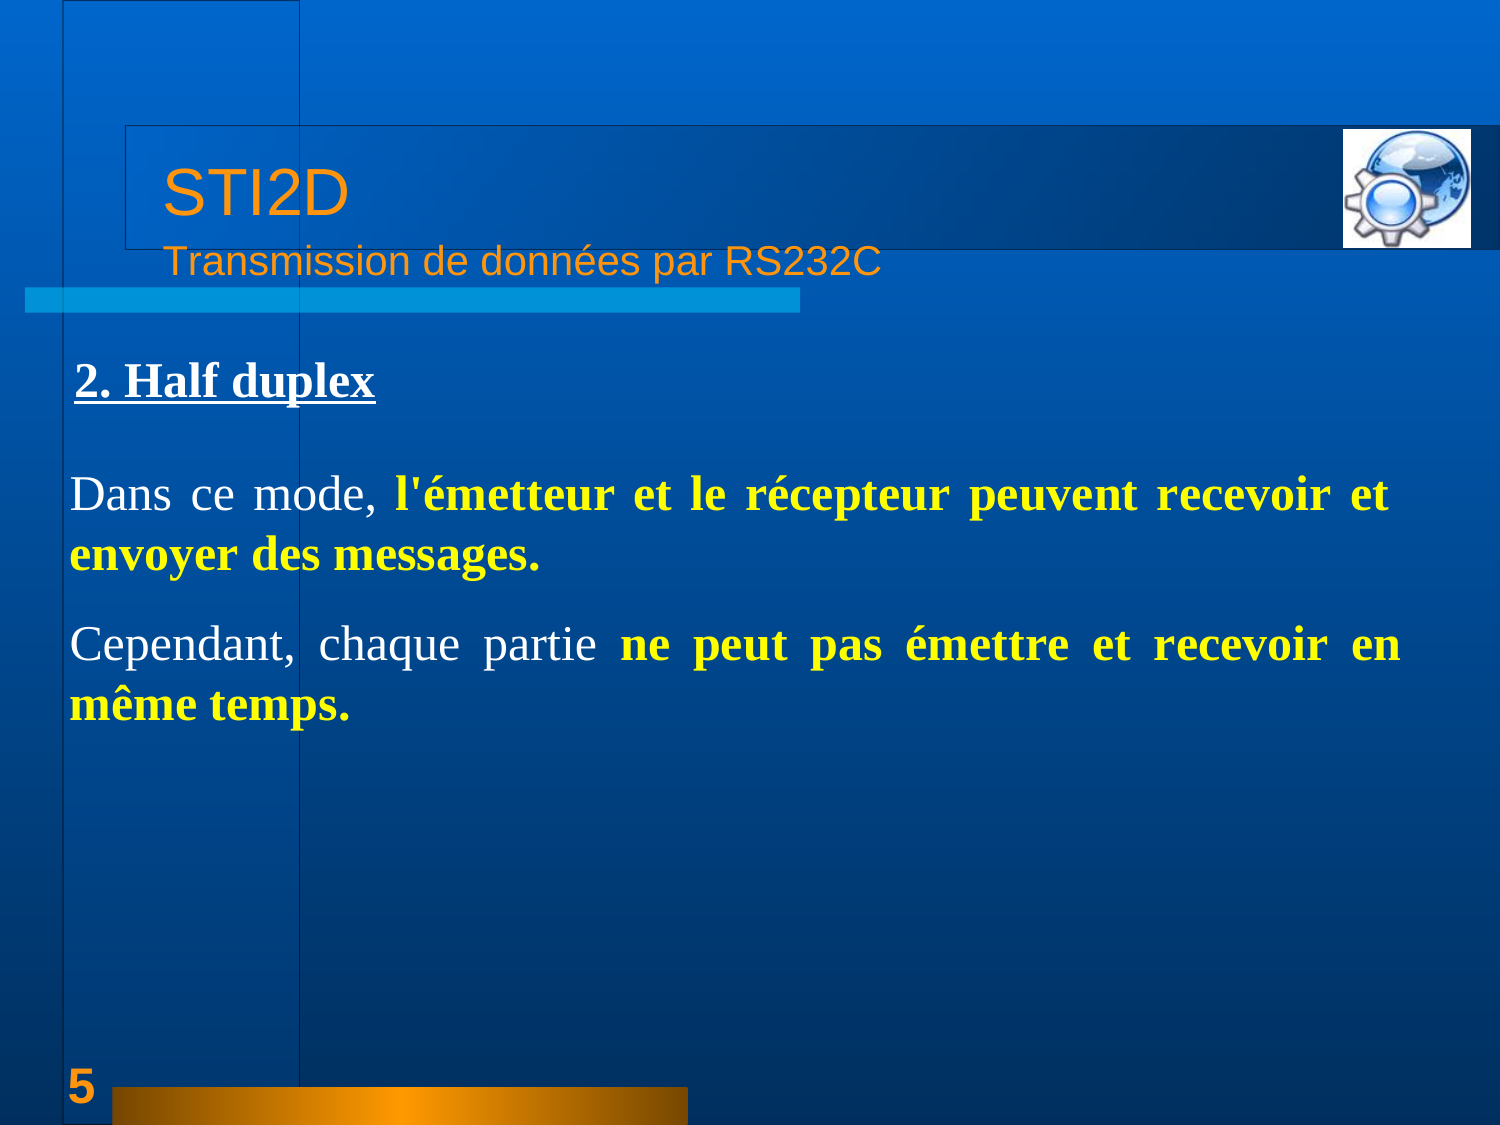

2. Half duplex
Dans ce mode, l'émetteur et le récepteur peuvent recevoir et envoyer des messages.
Cependant, chaque partie ne peut pas émettre et recevoir en même temps.